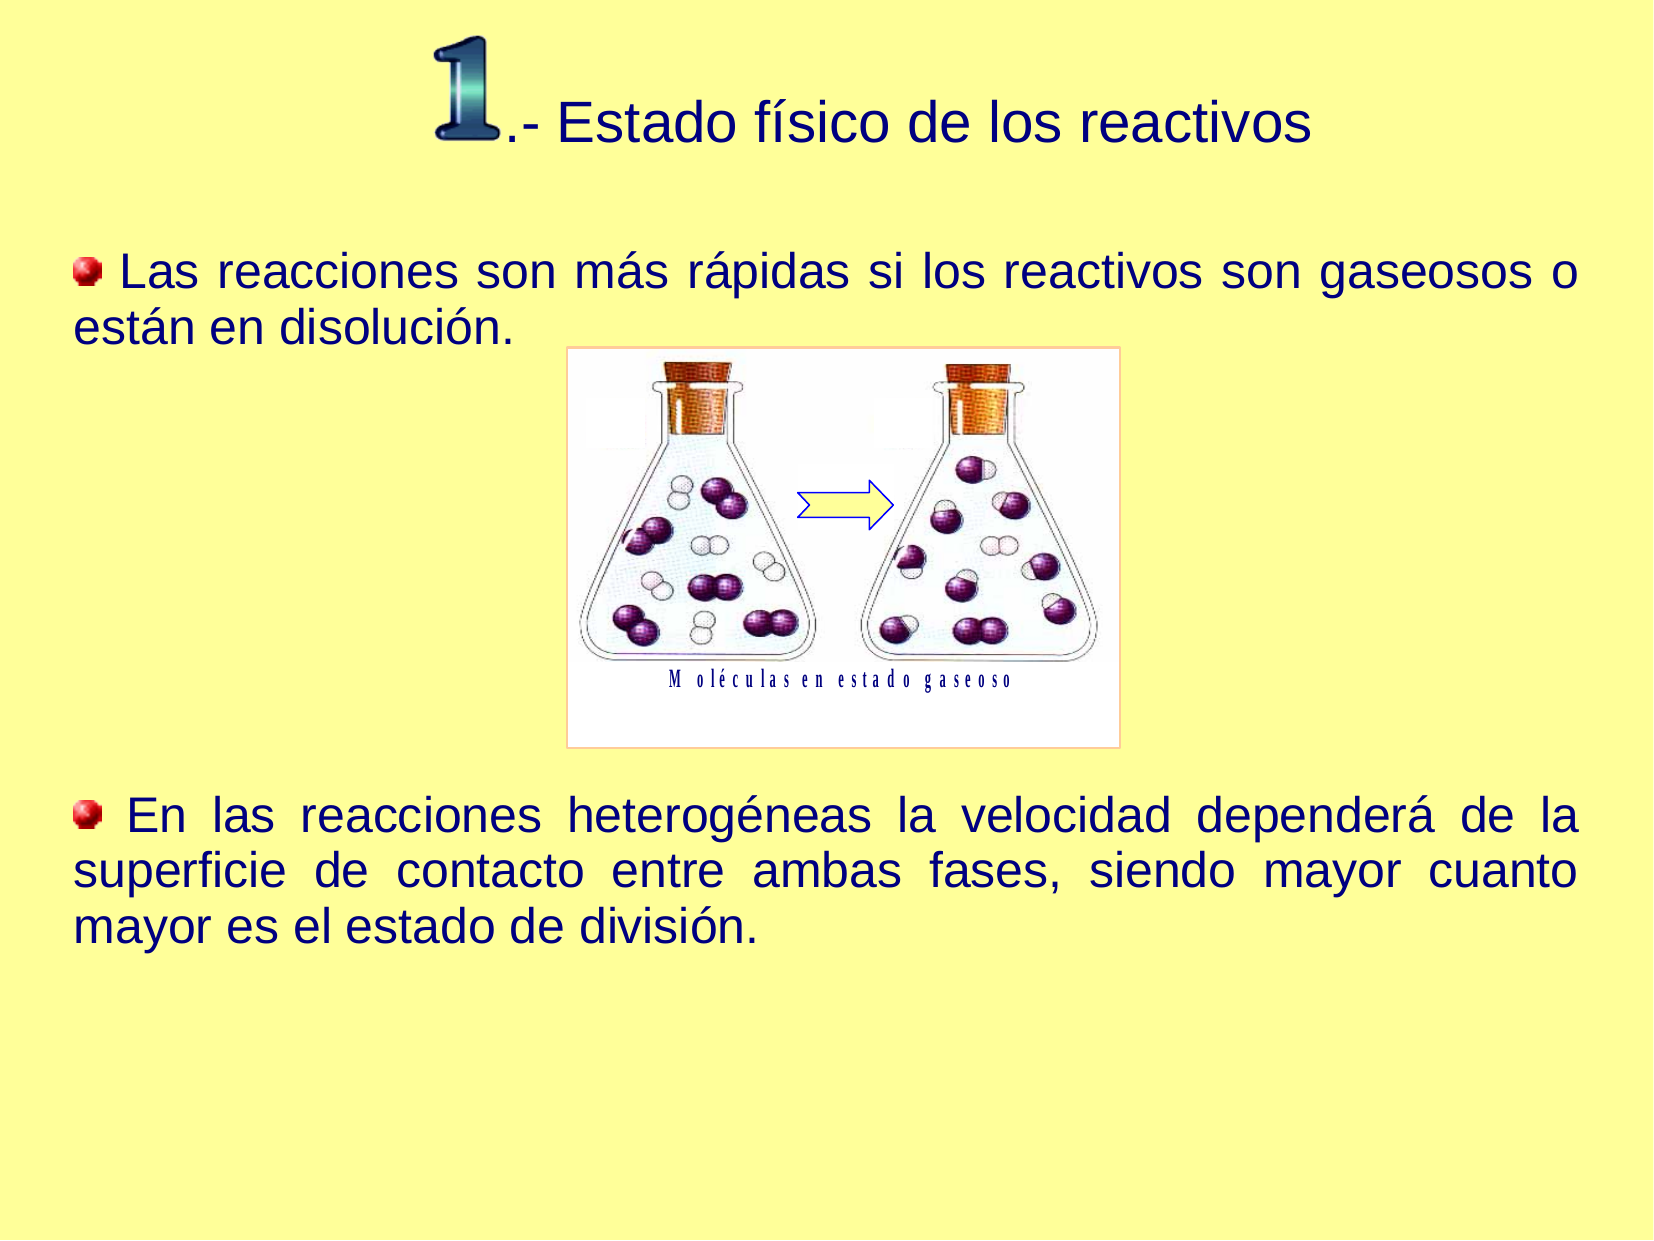

.- Estado físico de los reactivos
 Las reacciones son más rápidas si los reactivos son gaseosos o están en disolución.
 En las reacciones heterogéneas la velocidad dependerá de la superficie de contacto entre ambas fases, siendo mayor cuanto mayor es el estado de división.